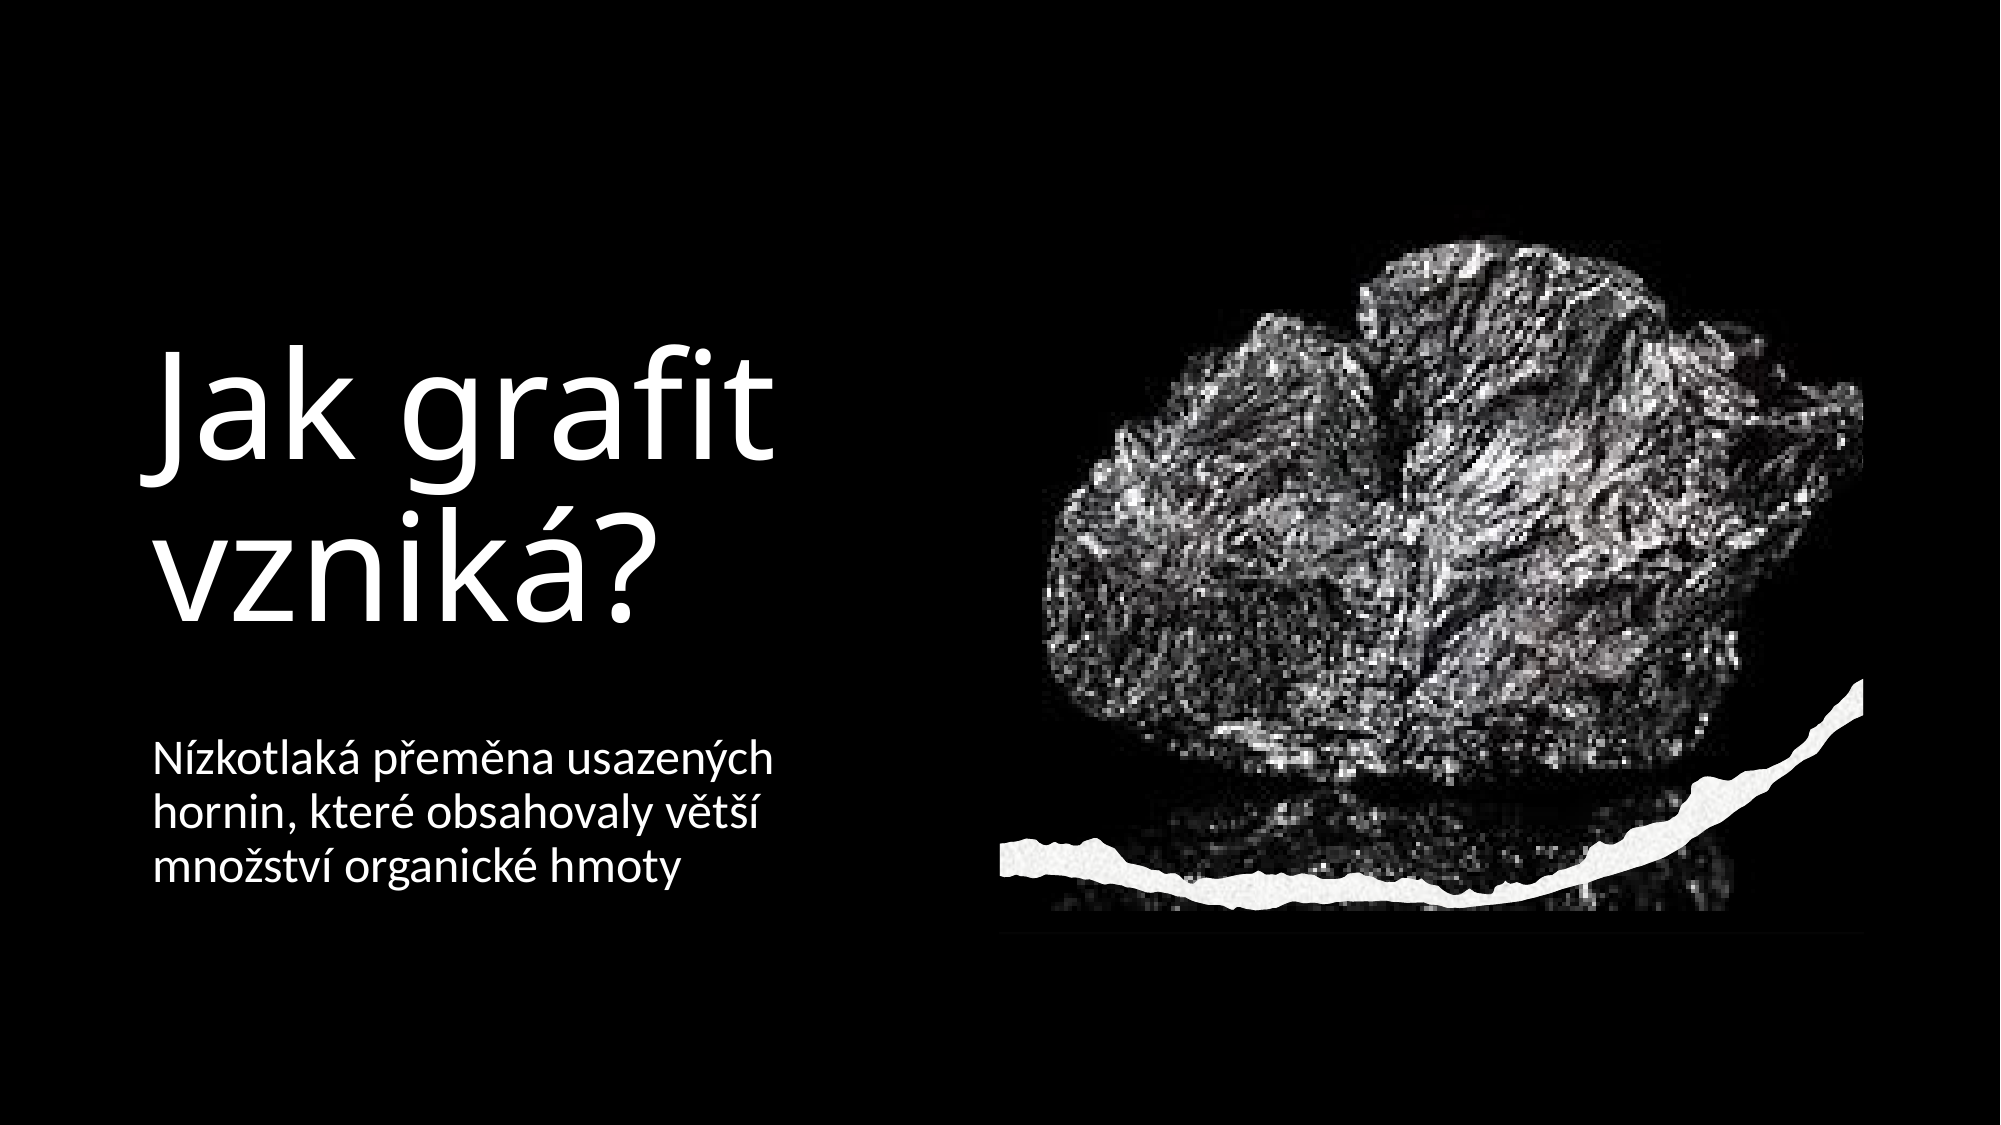

# Jak grafit vzniká?
Nízkotlaká přeměna usazených hornin, které obsahovaly větší množství organické hmoty